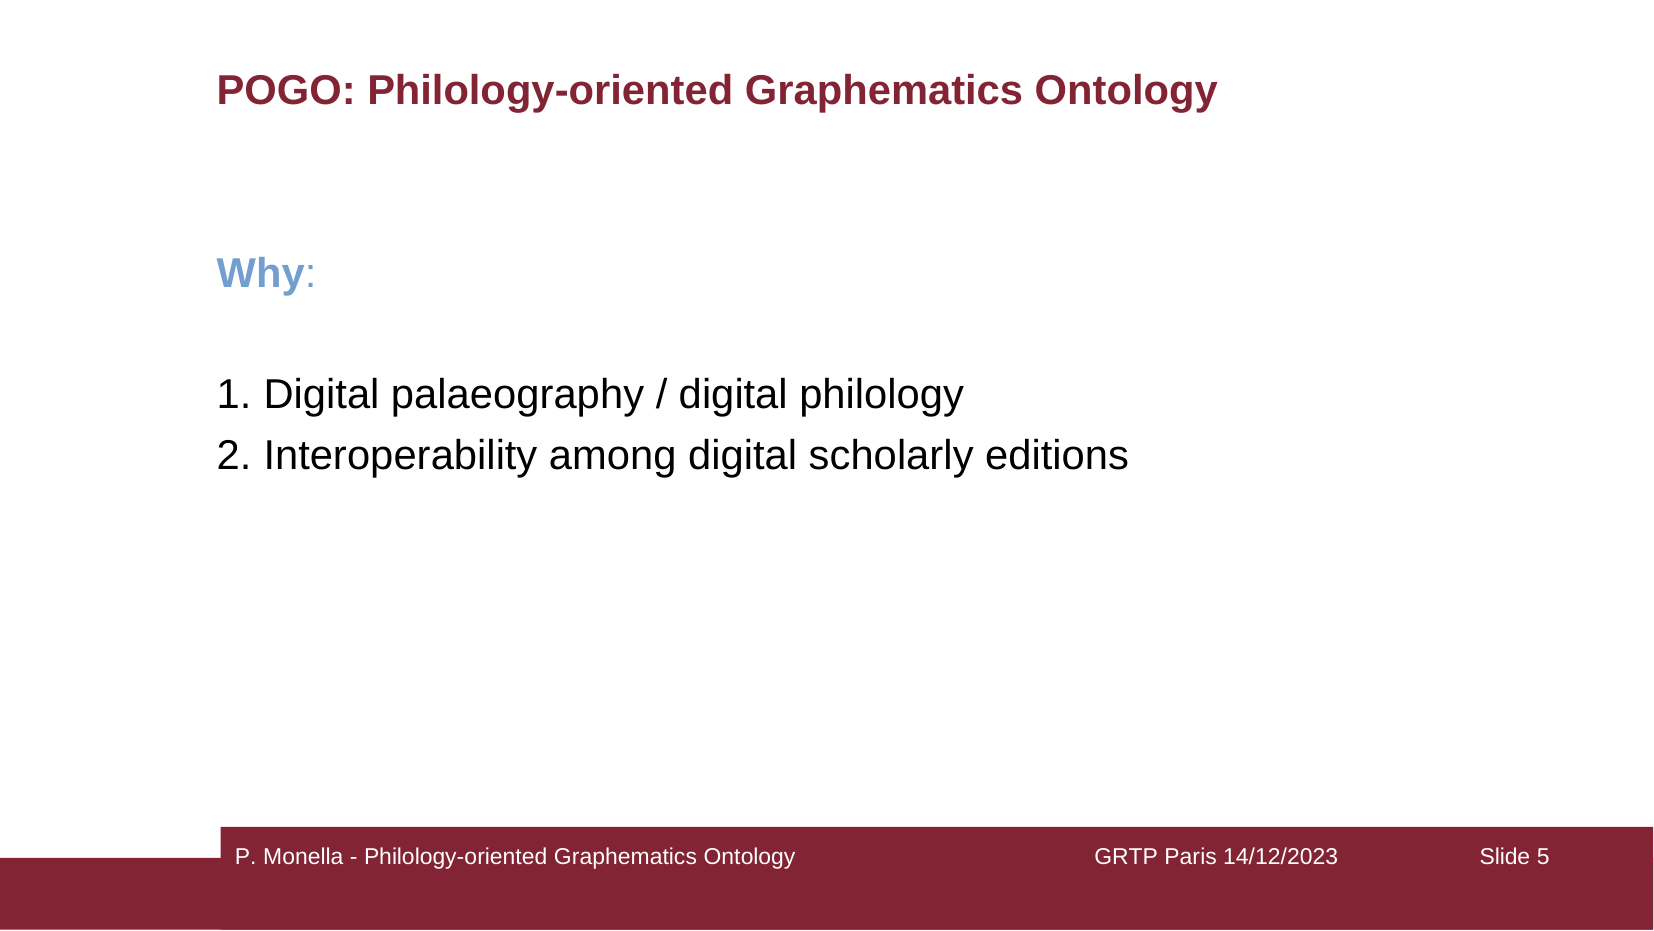

# POGO: Philology-oriented Graphematics Ontology
Why:
 Digital palaeography / digital philology
 Interoperability among digital scholarly editions
P. Monella - Philology-oriented Graphematics Ontology
5